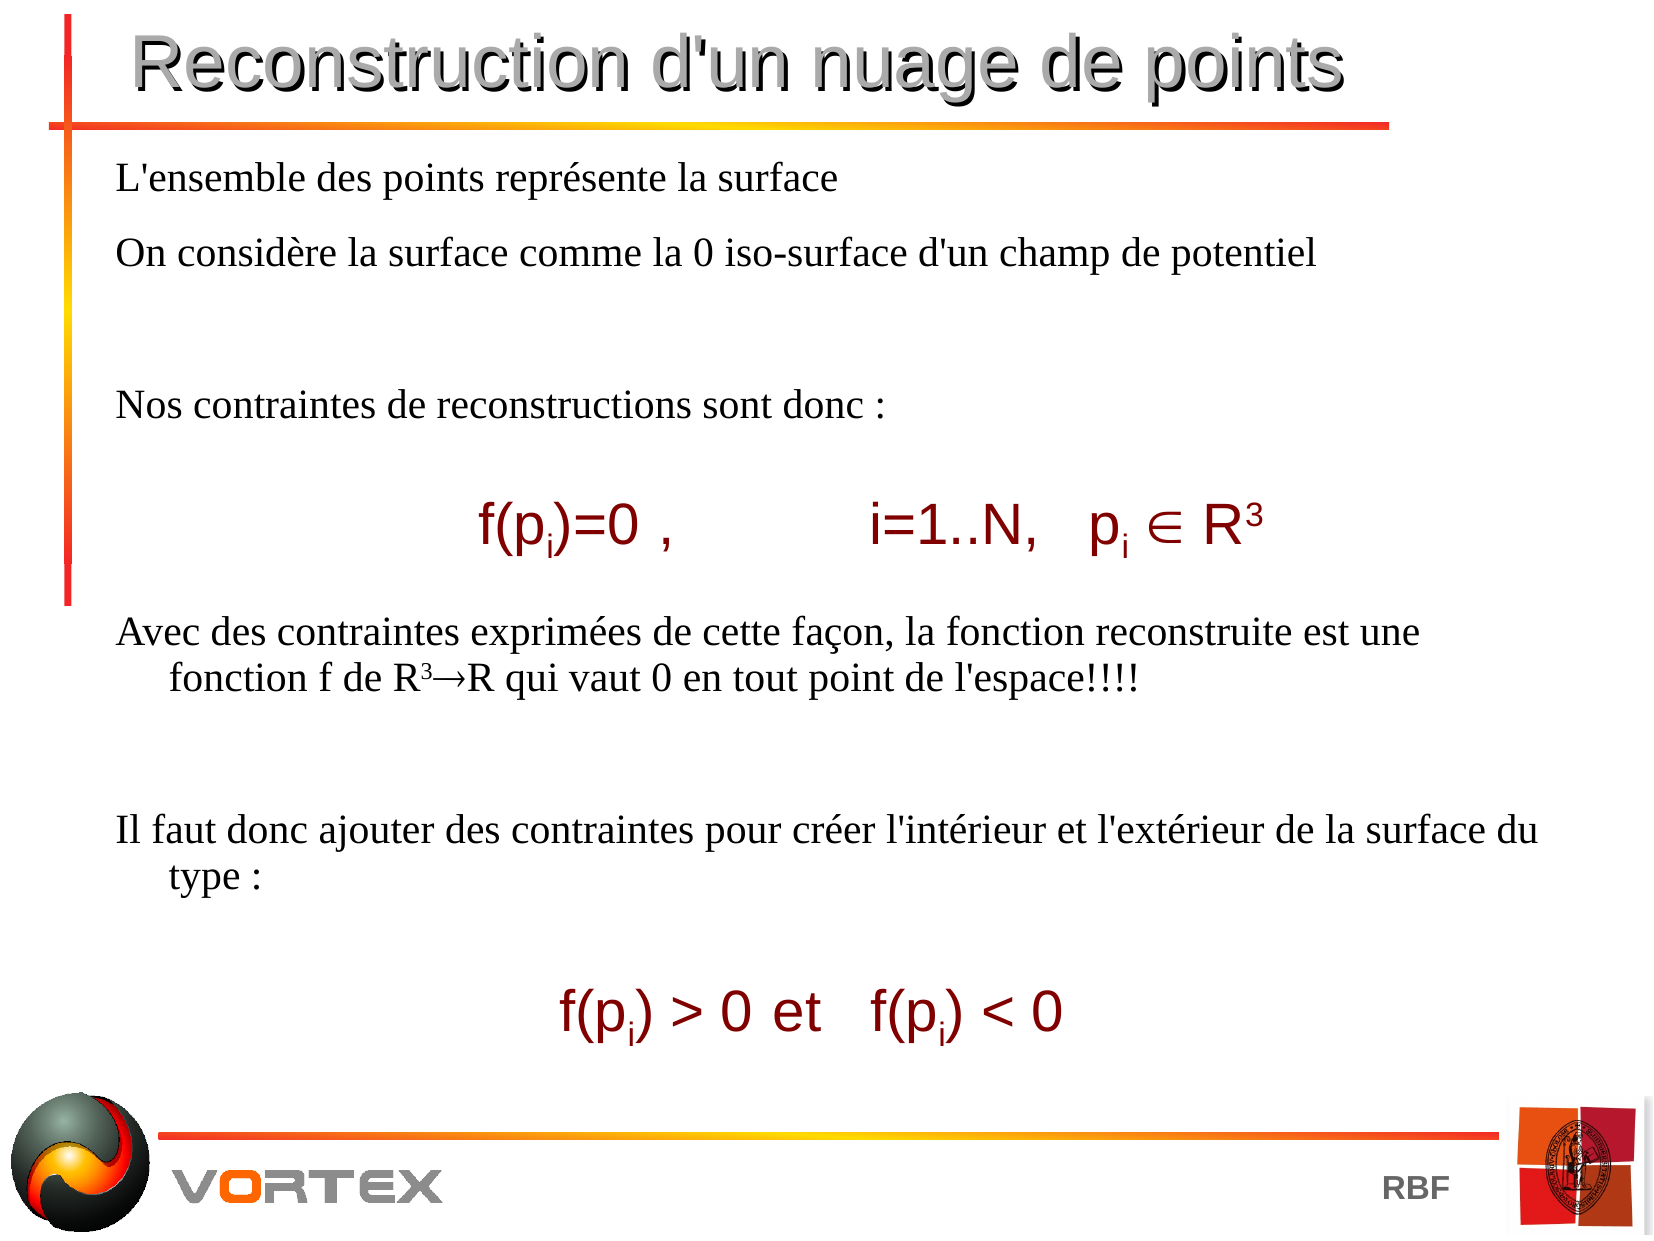

# Reconstruction d'un nuage de points
L'ensemble des points représente la surface
On considère la surface comme la 0 iso-surface d'un champ de potentiel
Nos contraintes de reconstructions sont donc :
Avec des contraintes exprimées de cette façon, la fonction reconstruite est une fonction f de R3R qui vaut 0 en tout point de l'espace!!!!
Il faut donc ajouter des contraintes pour créer l'intérieur et l'extérieur de la surface du type :
f(pi)=0 , i=1..N, pi  R3
f(pi) > 0 et f(pi) < 0